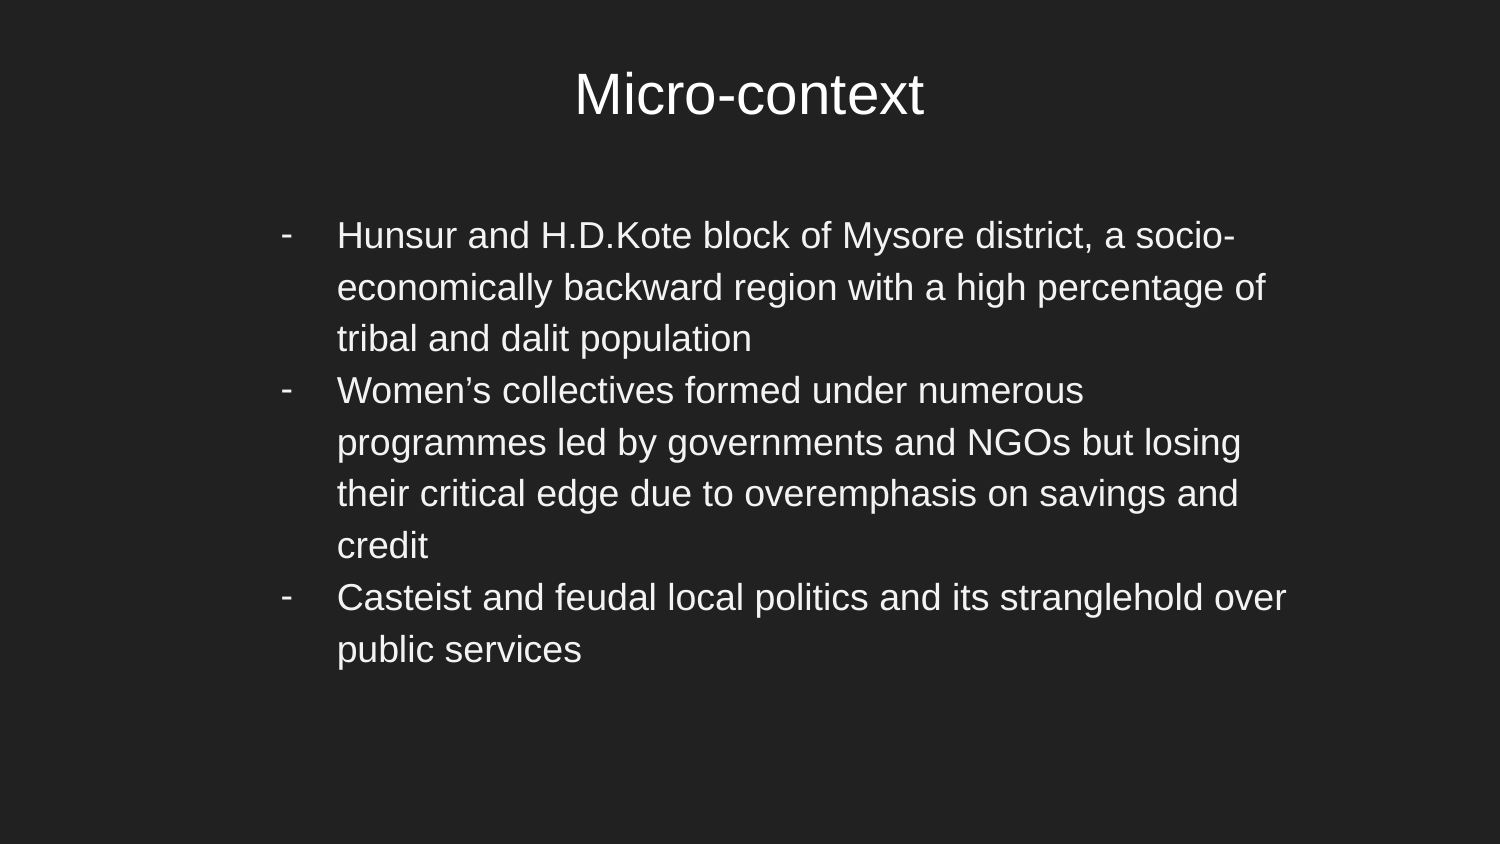

# Micro-context
Hunsur and H.D.Kote block of Mysore district, a socio-economically backward region with a high percentage of tribal and dalit population
Women’s collectives formed under numerous programmes led by governments and NGOs but losing their critical edge due to overemphasis on savings and credit
Casteist and feudal local politics and its stranglehold over public services